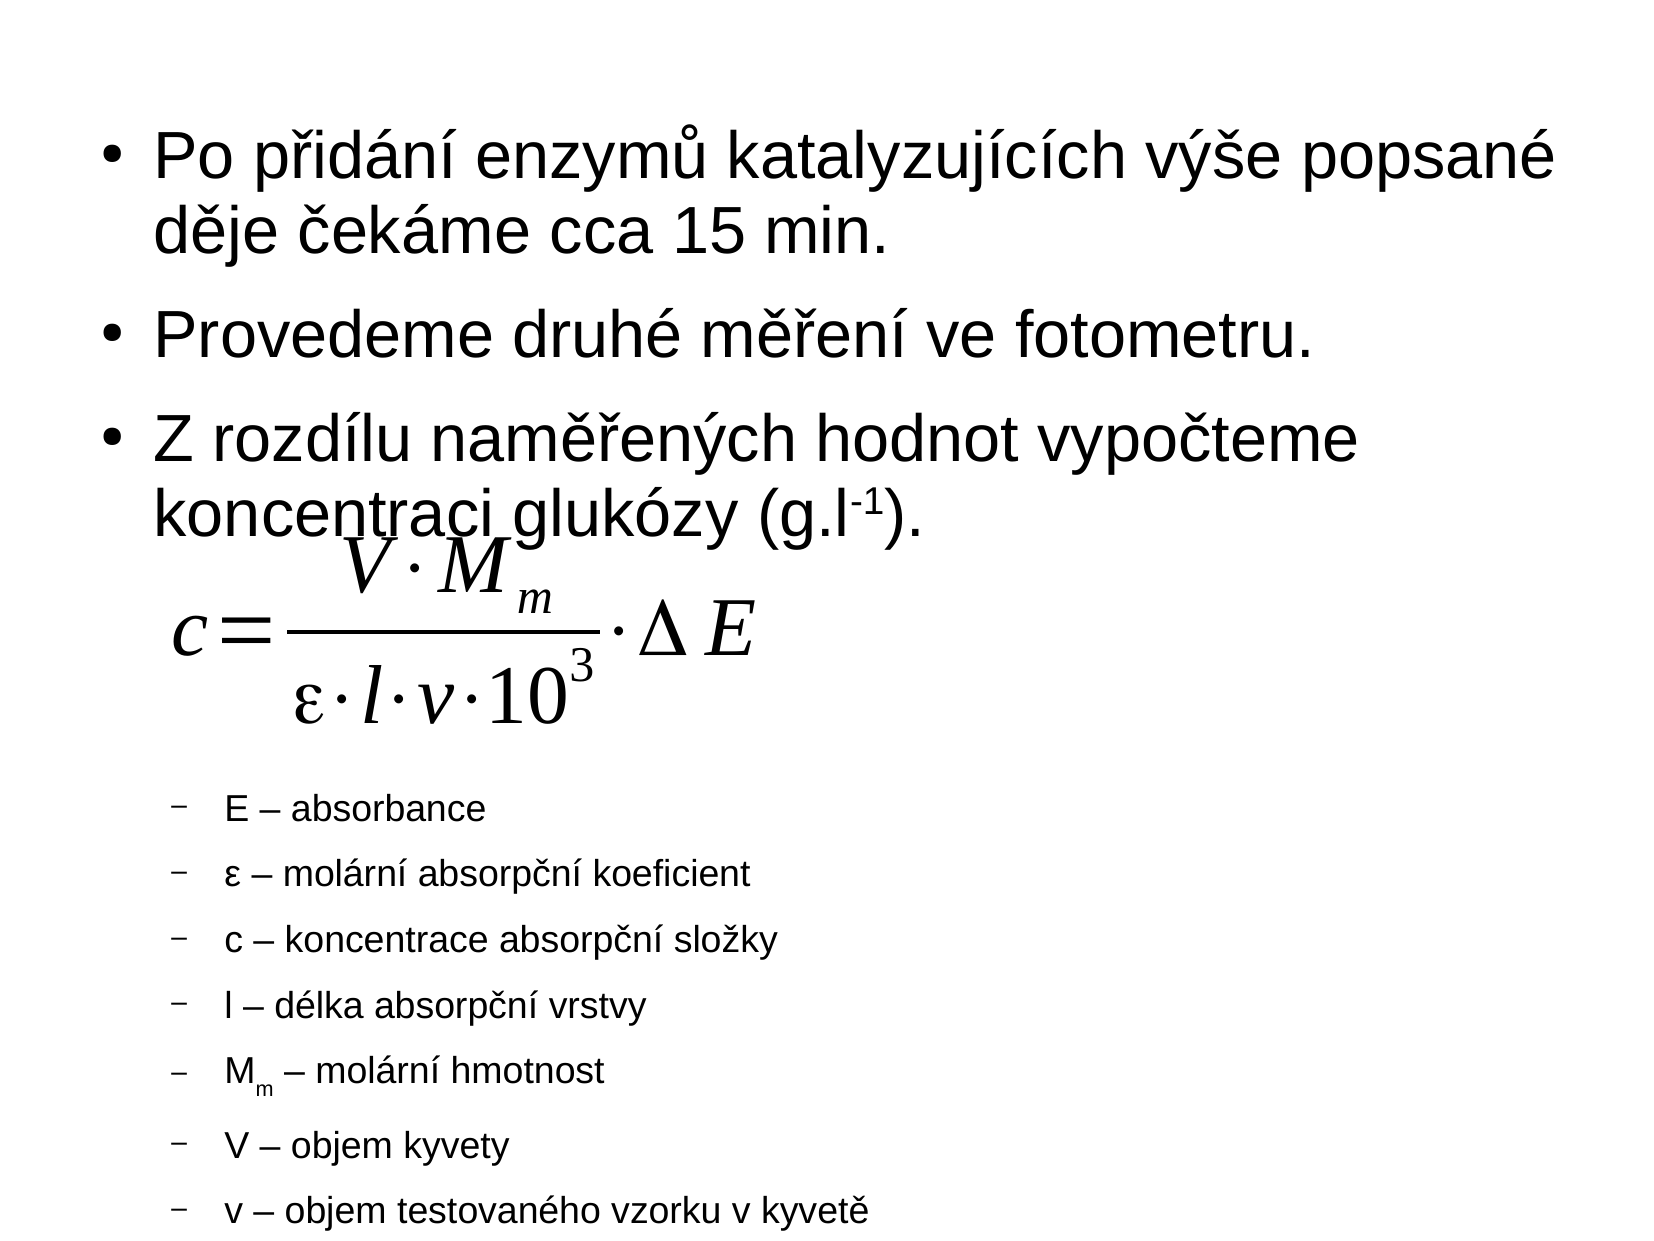

# Po přidání enzymů katalyzujících výše popsané děje čekáme cca 15 min.
Provedeme druhé měření ve fotometru.
Z rozdílu naměřených hodnot vypočteme koncentraci glukózy (g.l-1).
E – absorbance
ε – molární absorpční koeficient
c – koncentrace absorpční složky
l – délka absorpční vrstvy
Mm – molární hmotnost
V – objem kyvety
v – objem testovaného vzorku v kyvetě